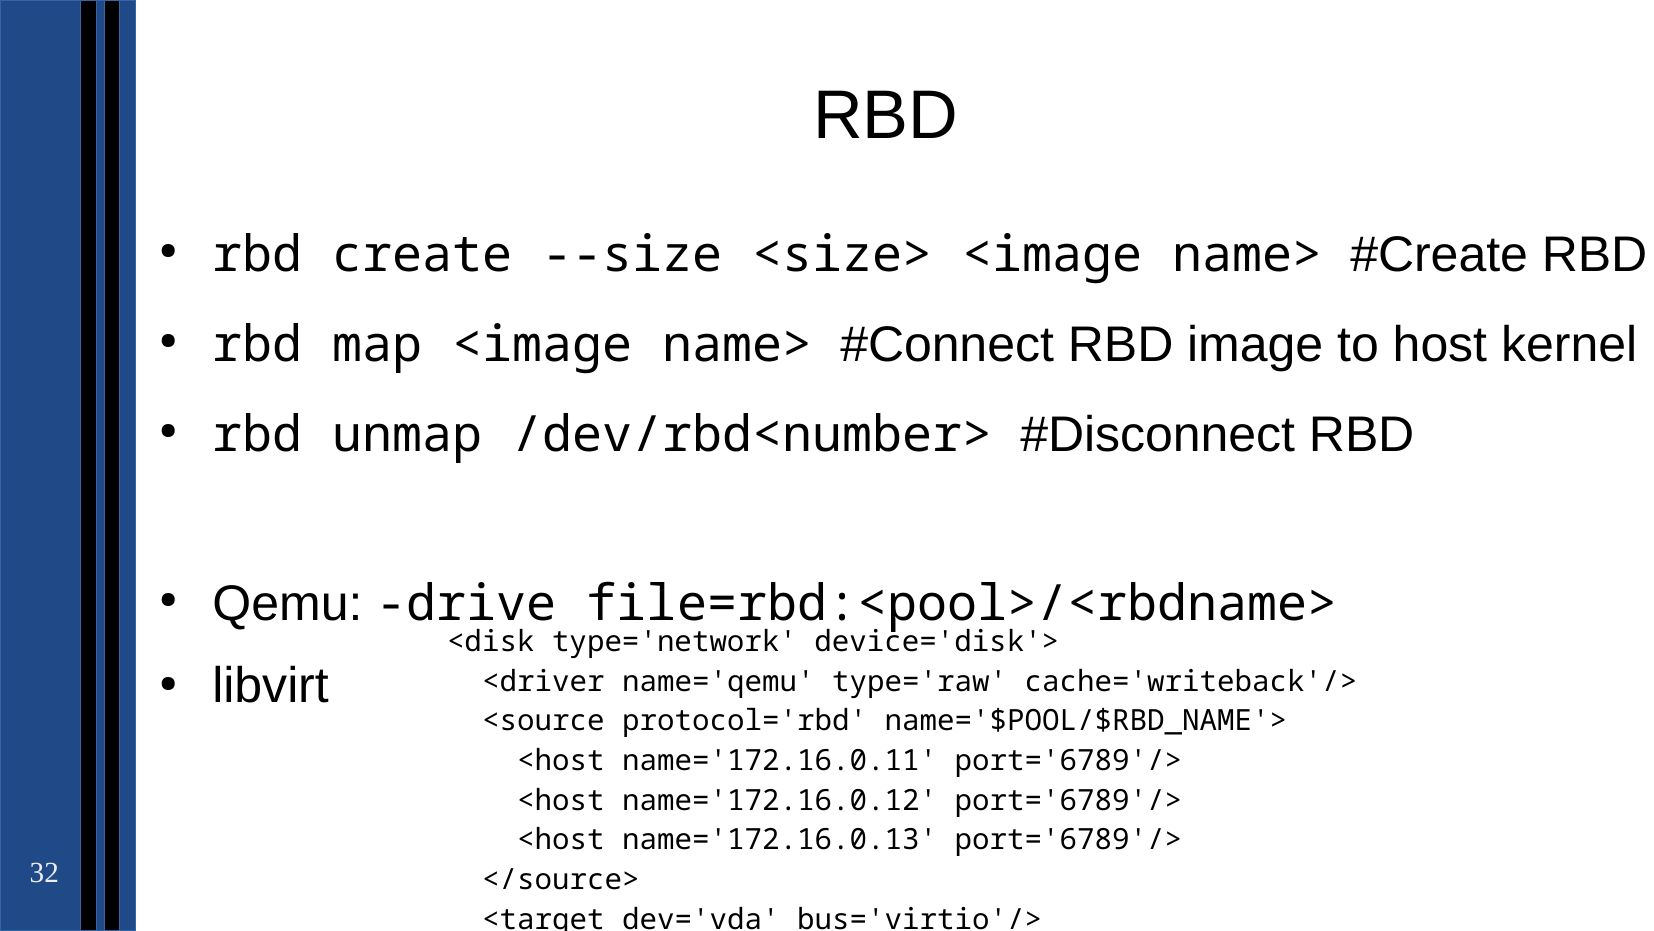

# RBD
rbd create --size <size> <image name> #Create RBD
rbd map <image name> #Connect RBD image to host kernel
rbd unmap /dev/rbd #Disconnect RBD
Qemu: -drive file=rbd:<pool>/<rbdname>
libvirt
<disk type='network' device='disk'>
 <driver name='qemu' type='raw' cache='writeback'/>
 <source protocol='rbd' name='$POOL/$RBD_NAME'>
 <host name='172.16.0.11' port='6789'/>
 <host name='172.16.0.12' port='6789'/>
 <host name='172.16.0.13' port='6789'/>
 </source>
 <target dev='vda' bus='virtio'/>
</disk>
32